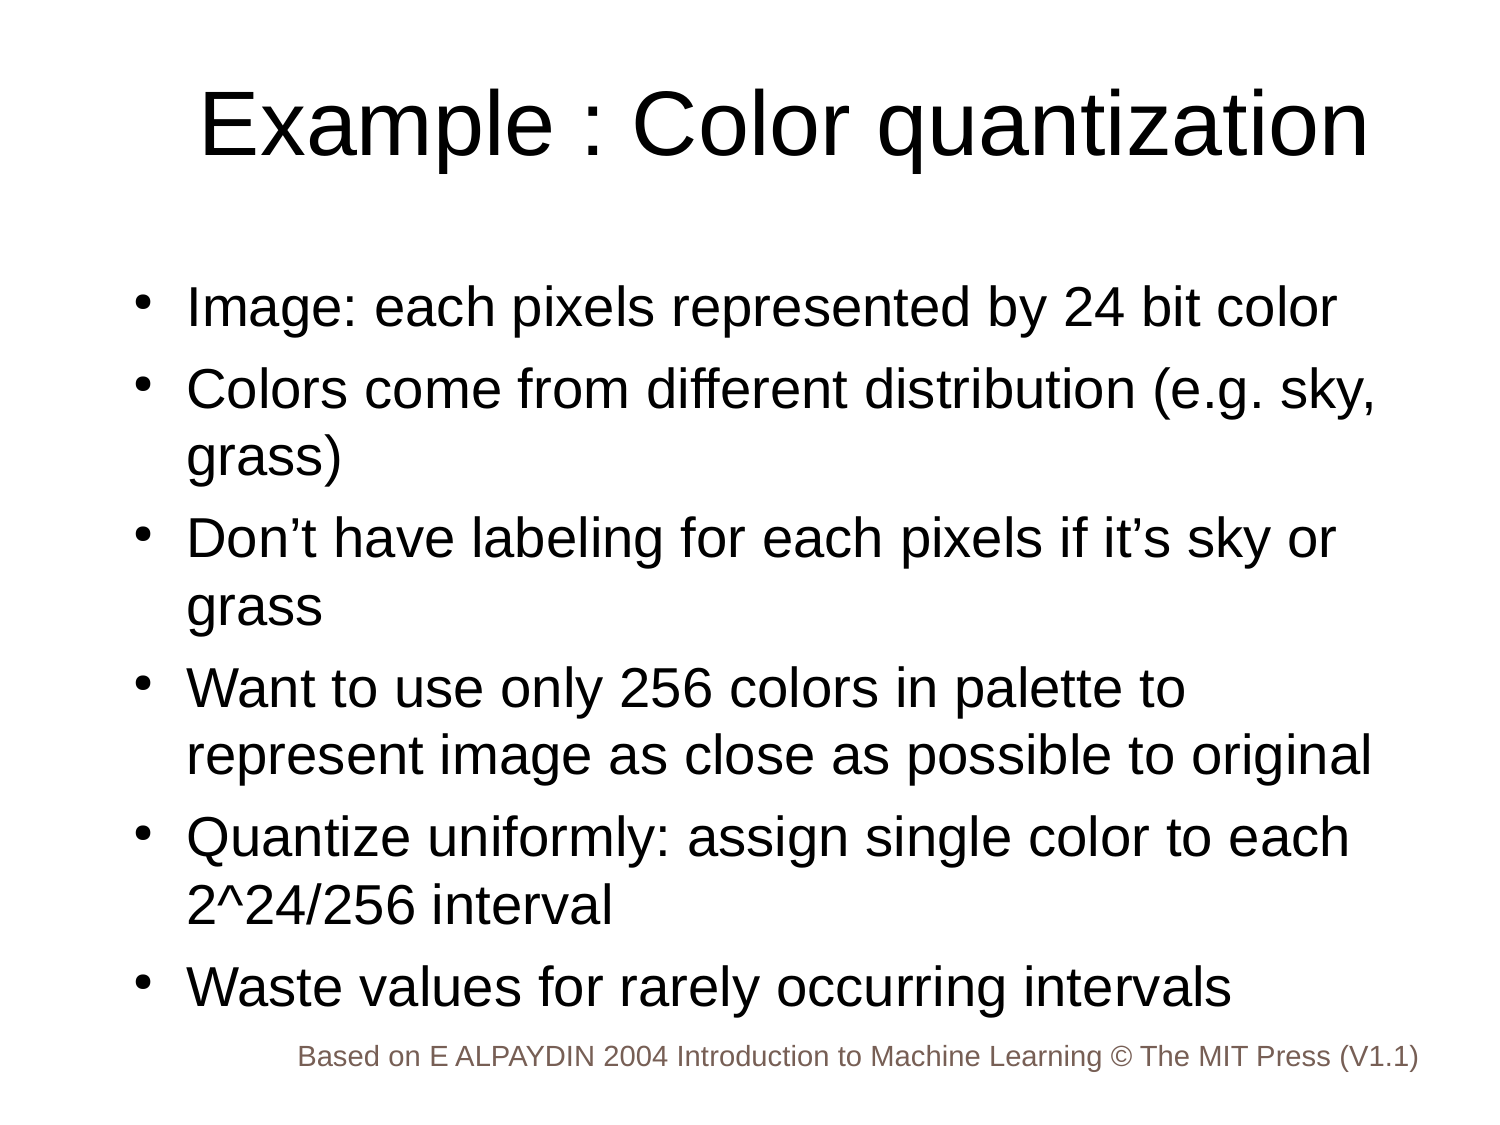

# Example : Color quantization
Image: each pixels represented by 24 bit color
Colors come from different distribution (e.g. sky, grass)
Don’t have labeling for each pixels if it’s sky or grass
Want to use only 256 colors in palette to represent image as close as possible to original
Quantize uniformly: assign single color to each 2^24/256 interval
Waste values for rarely occurring intervals
Based on E ALPAYDIN 2004 Introduction to Machine Learning © The MIT Press (V1.1)